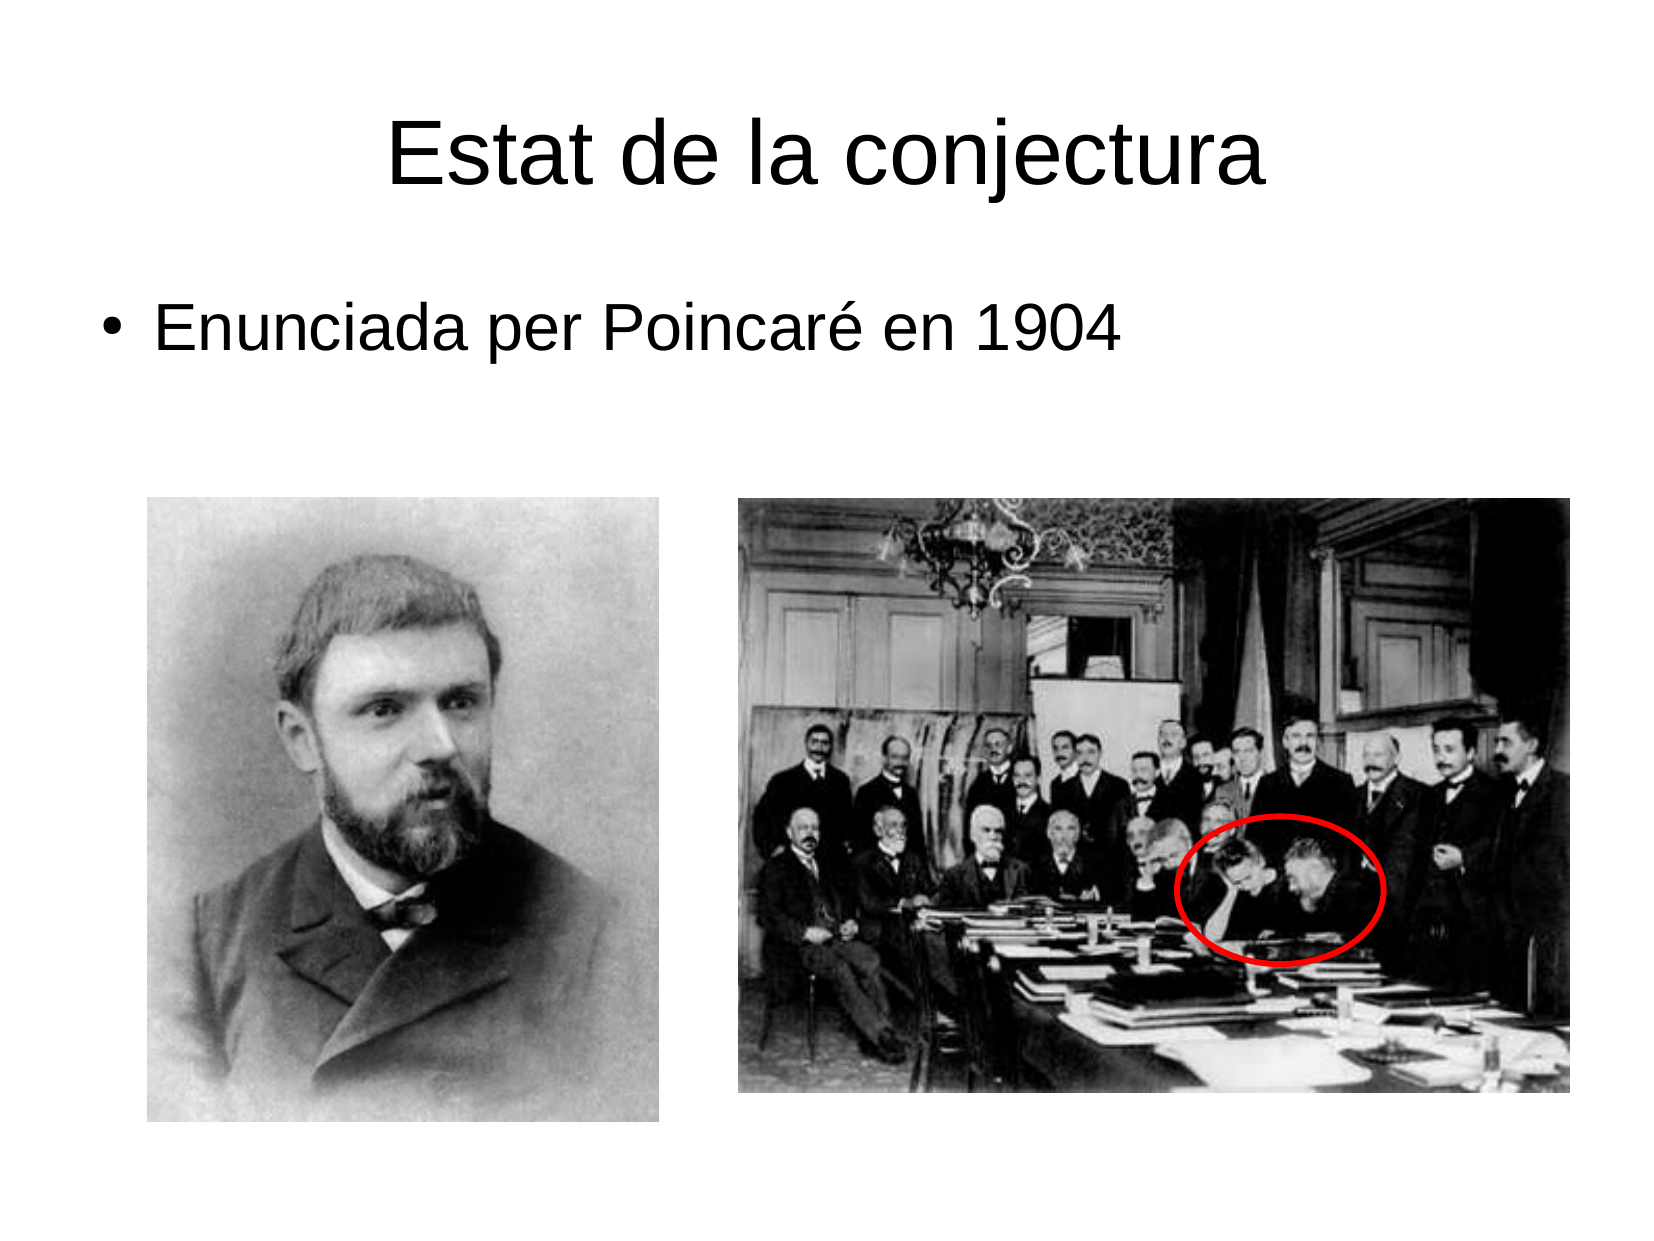

# Estat de la conjectura
Enunciada per Poincaré en 1904